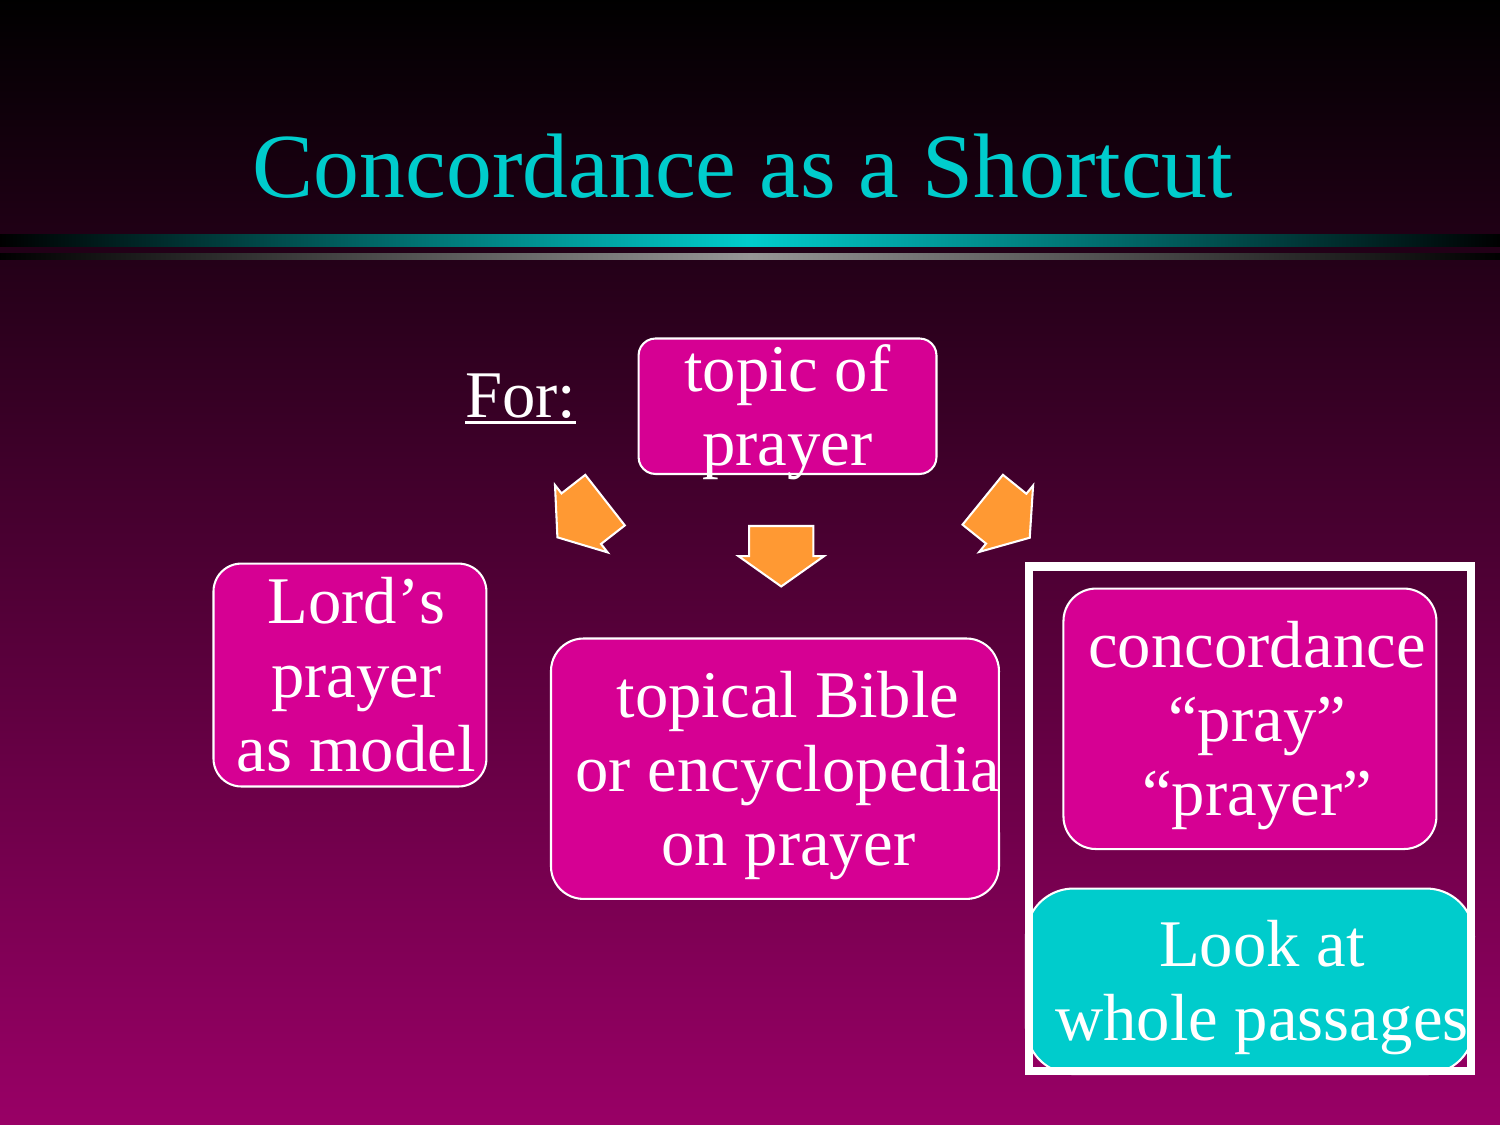

# Concordance as a Shortcut
topic of
prayer
For:
Lord’s
prayer
as model
concordance
“pray”
“prayer”
topical Bible
or encyclopedia
on prayer
Look at
whole passages